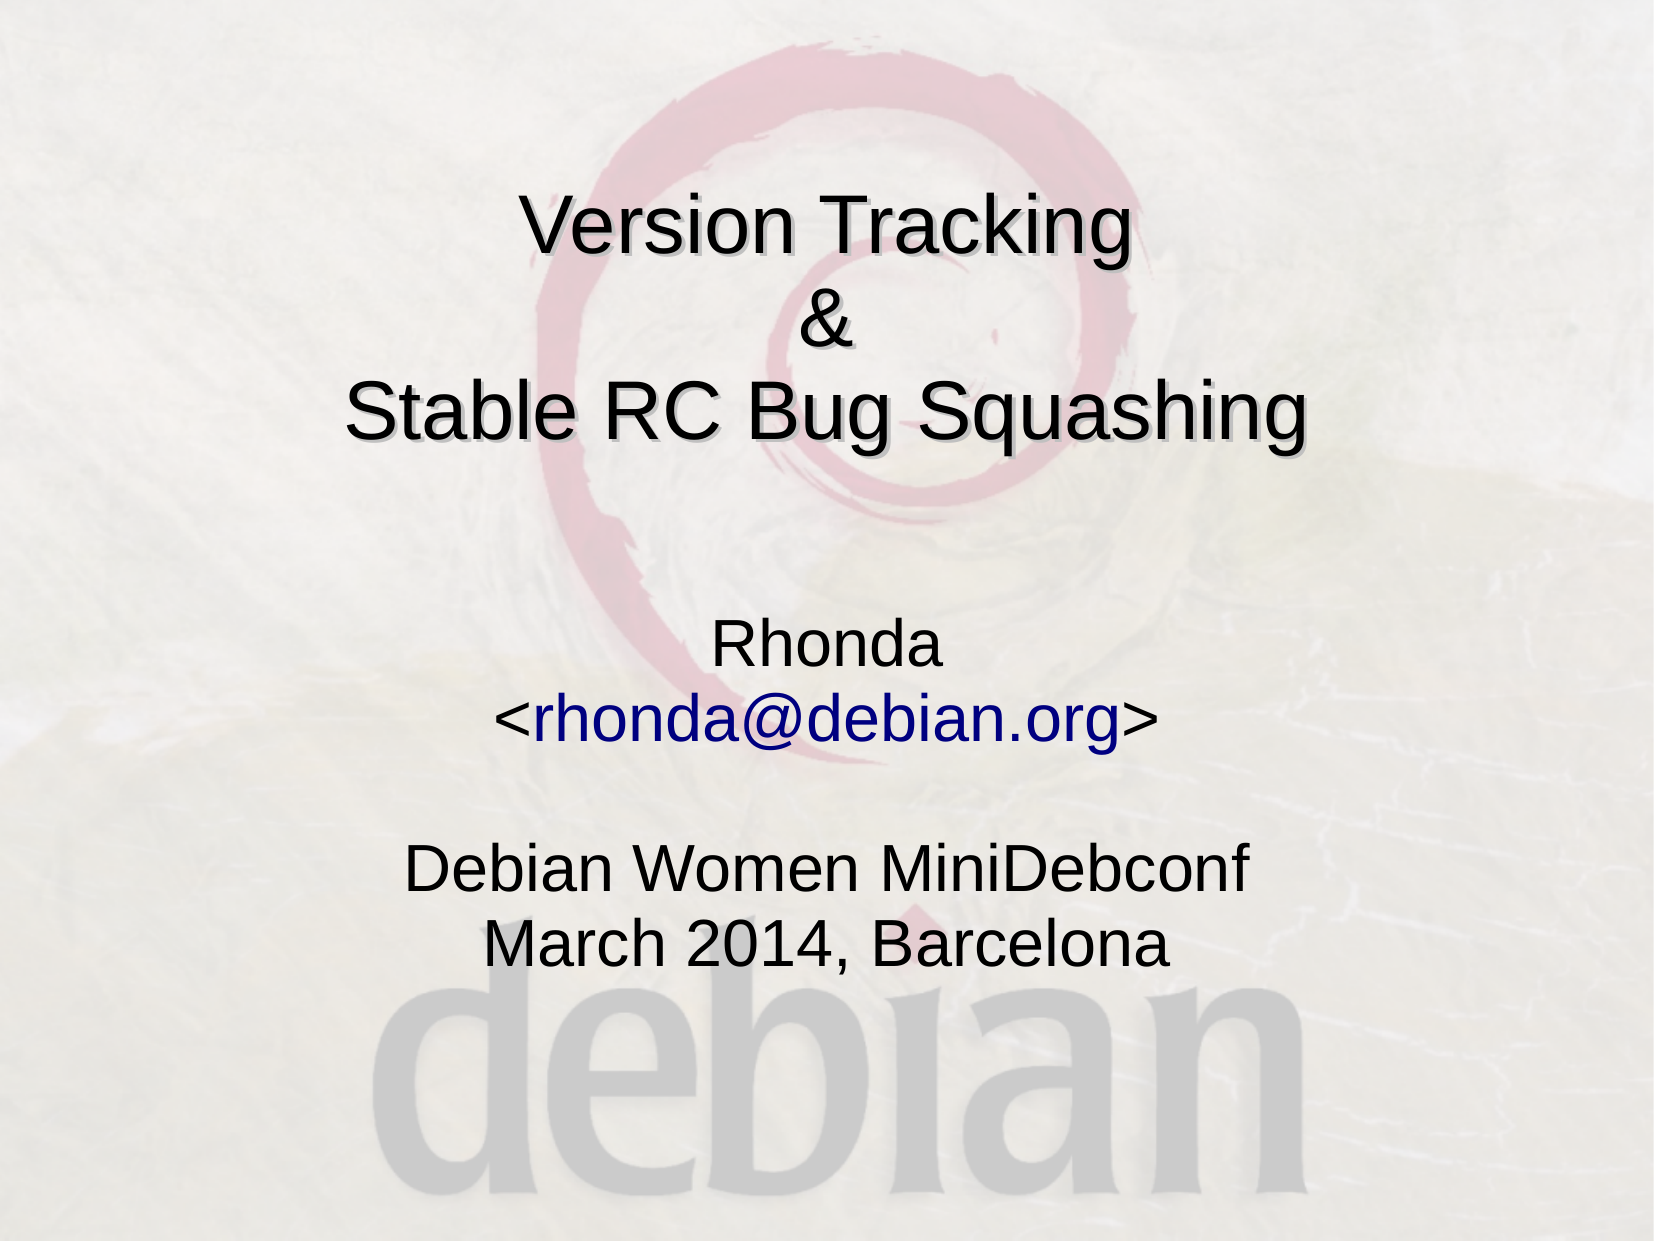

# Version Tracking
&
Stable RC Bug Squashing
Rhonda
<rhonda@debian.org>
Debian Women MiniDebconf
March 2014, Barcelona